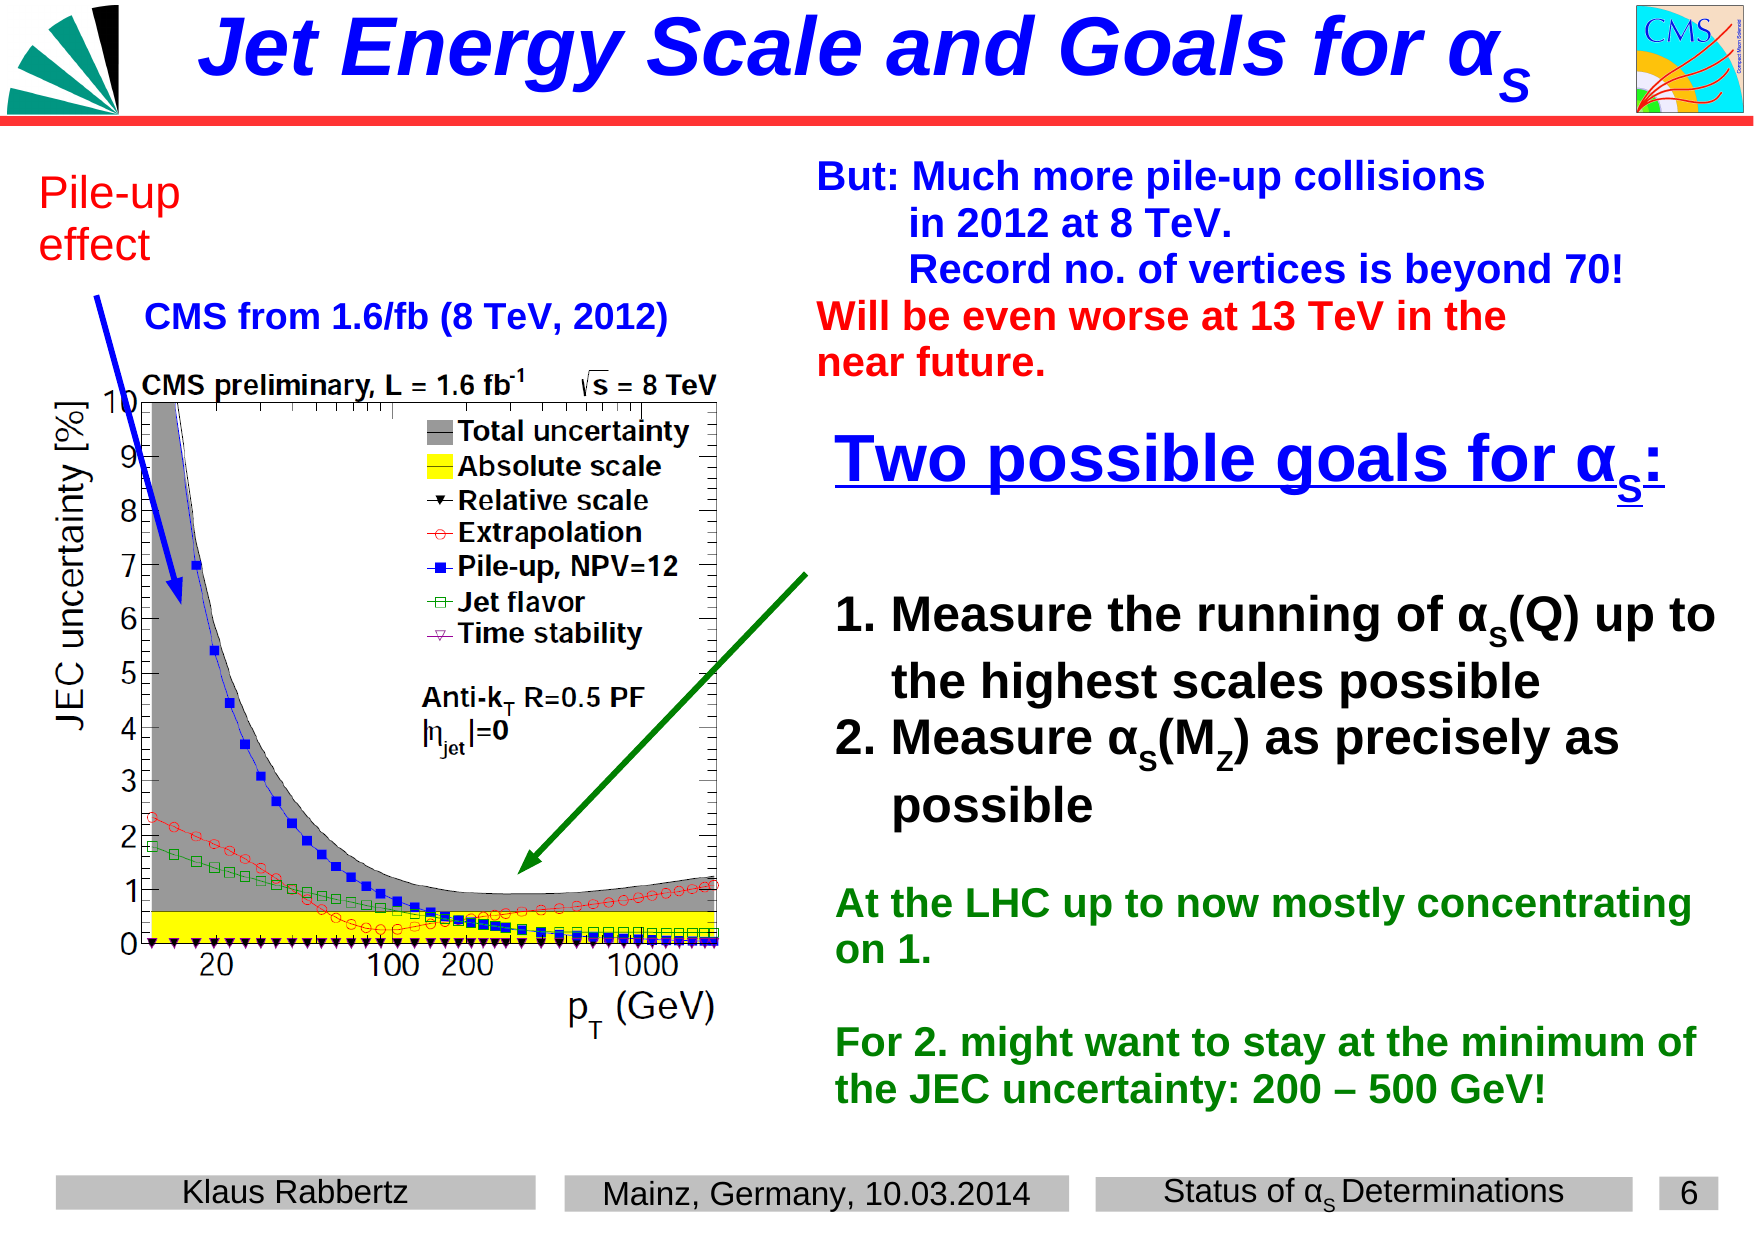

# Jet Energy Scale and Goals for αS
But: Much more pile-up collisions
 in 2012 at 8 TeV.
 Record no. of vertices is beyond 70!
Will be even worse at 13 TeV in the
near future.
Pile-up
effect
CMS from 1.6/fb (8 TeV, 2012)
Two possible goals for αS:
1. Measure the running of αS(Q) up to
 the highest scales possible
2. Measure αS(MZ) as precisely as
 possible
At the LHC up to now mostly concentrating
on 1.
For 2. might want to stay at the minimum of
the JEC uncertainty: 200 – 500 GeV!